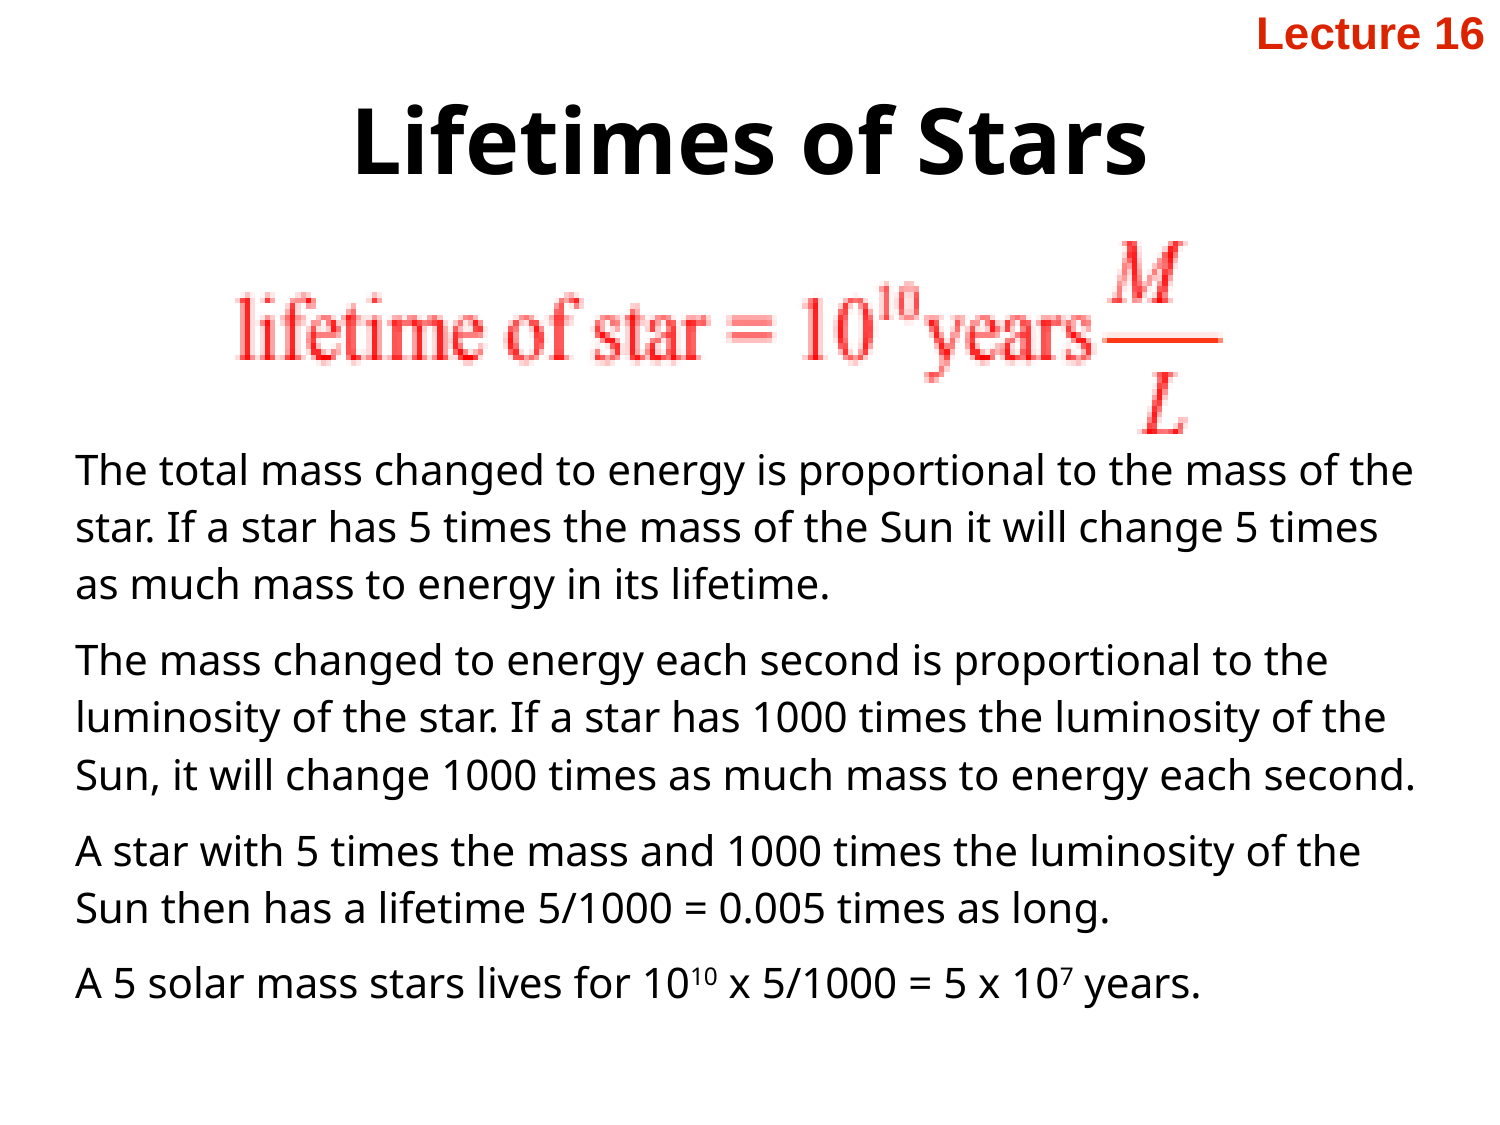

Lecture 16
# Lifetimes of Stars
The total mass changed to energy is proportional to the mass of the star. If a star has 5 times the mass of the Sun it will change 5 times as much mass to energy in its lifetime.
The mass changed to energy each second is proportional to the luminosity of the star. If a star has 1000 times the luminosity of the Sun, it will change 1000 times as much mass to energy each second.
A star with 5 times the mass and 1000 times the luminosity of the Sun then has a lifetime 5/1000 = 0.005 times as long.
A 5 solar mass stars lives for 1010 x 5/1000 = 5 x 107 years.